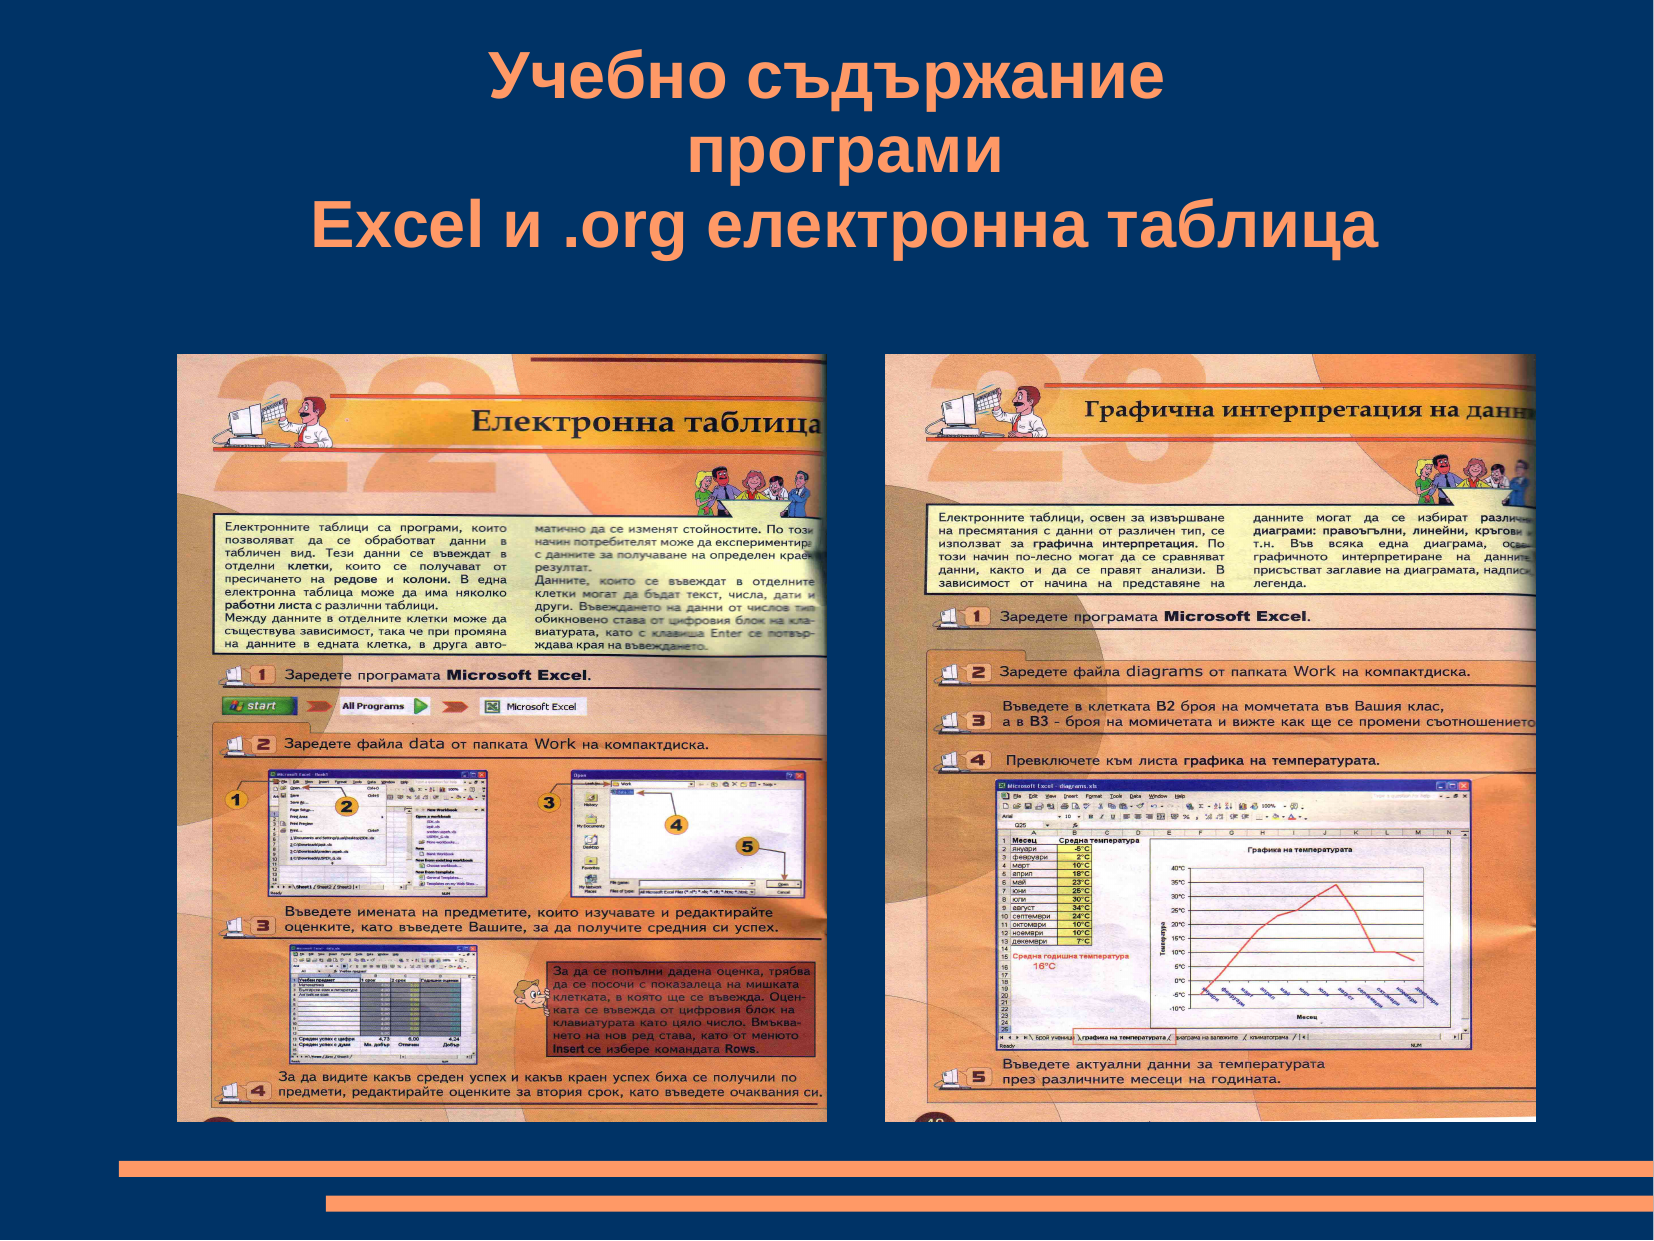

# Учебно съдържание програми Excel и .org електронна таблица